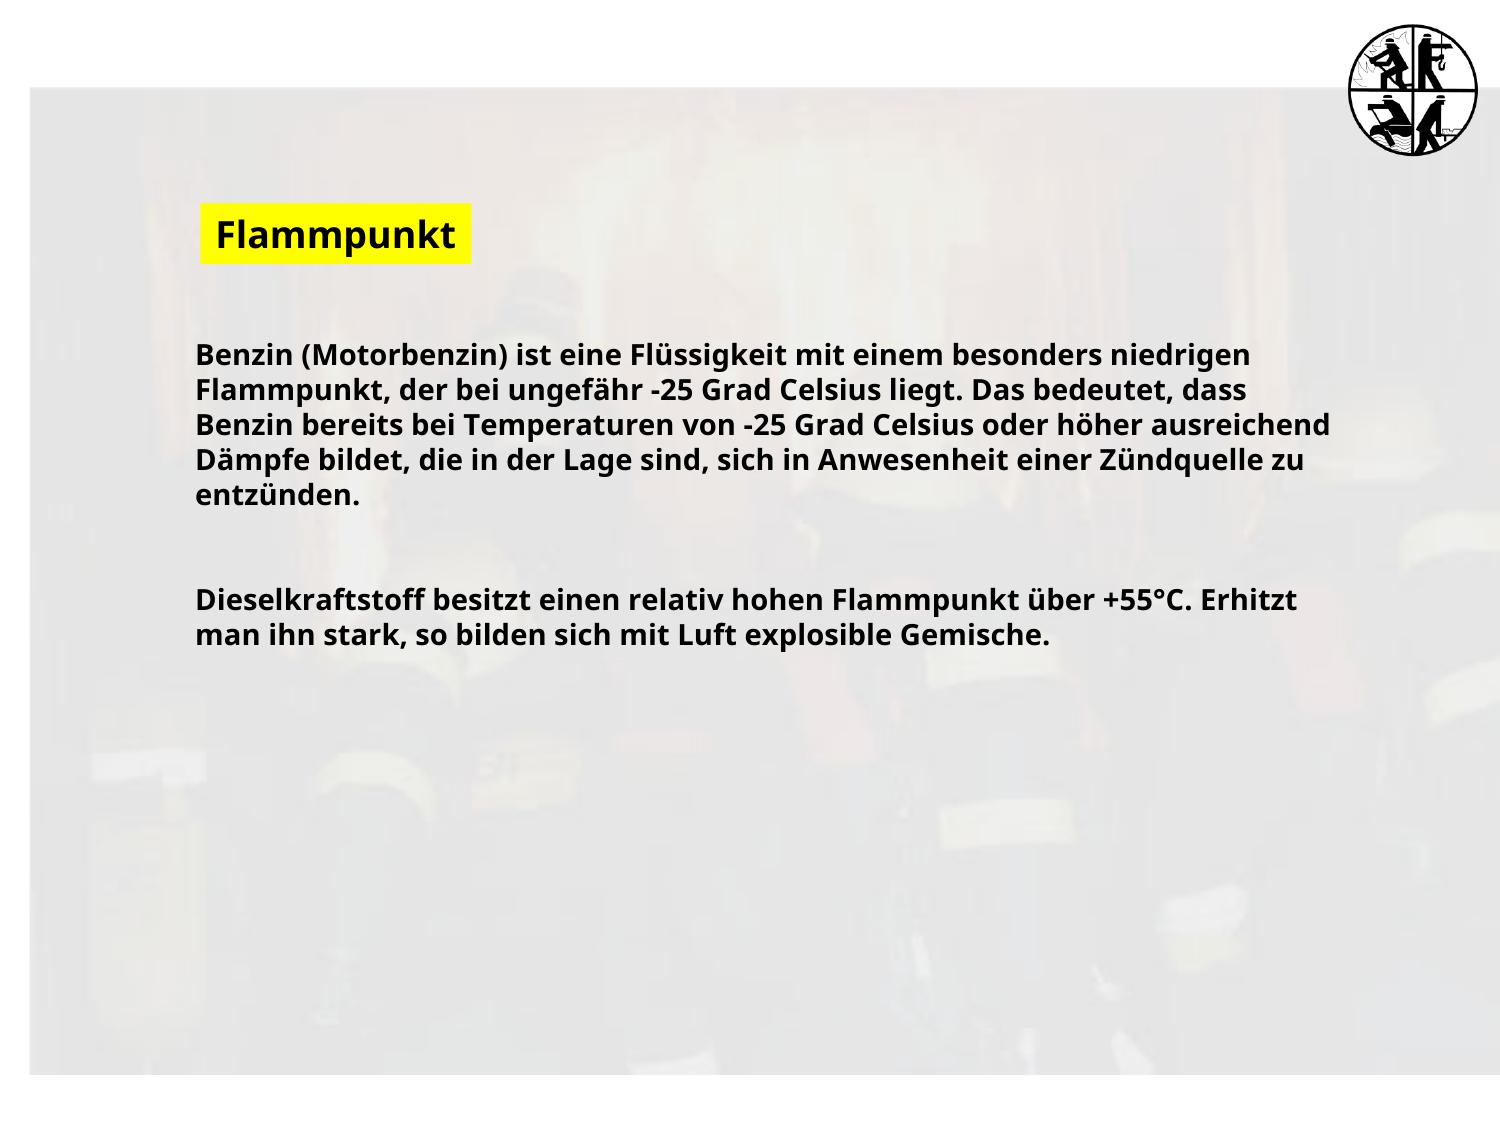

Flammpunkt
Benzin (Motorbenzin) ist eine Flüssigkeit mit einem besonders niedrigen Flammpunkt, der bei ungefähr -25 Grad Celsius liegt. Das bedeutet, dass Benzin bereits bei Temperaturen von -25 Grad Celsius oder höher ausreichend Dämpfe bildet, die in der Lage sind, sich in Anwesenheit einer Zündquelle zu entzünden.
Dieselkraftstoff besitzt einen relativ hohen Flammpunkt über +55°C. Erhitzt man ihn stark, so bilden sich mit Luft explosible Gemische.